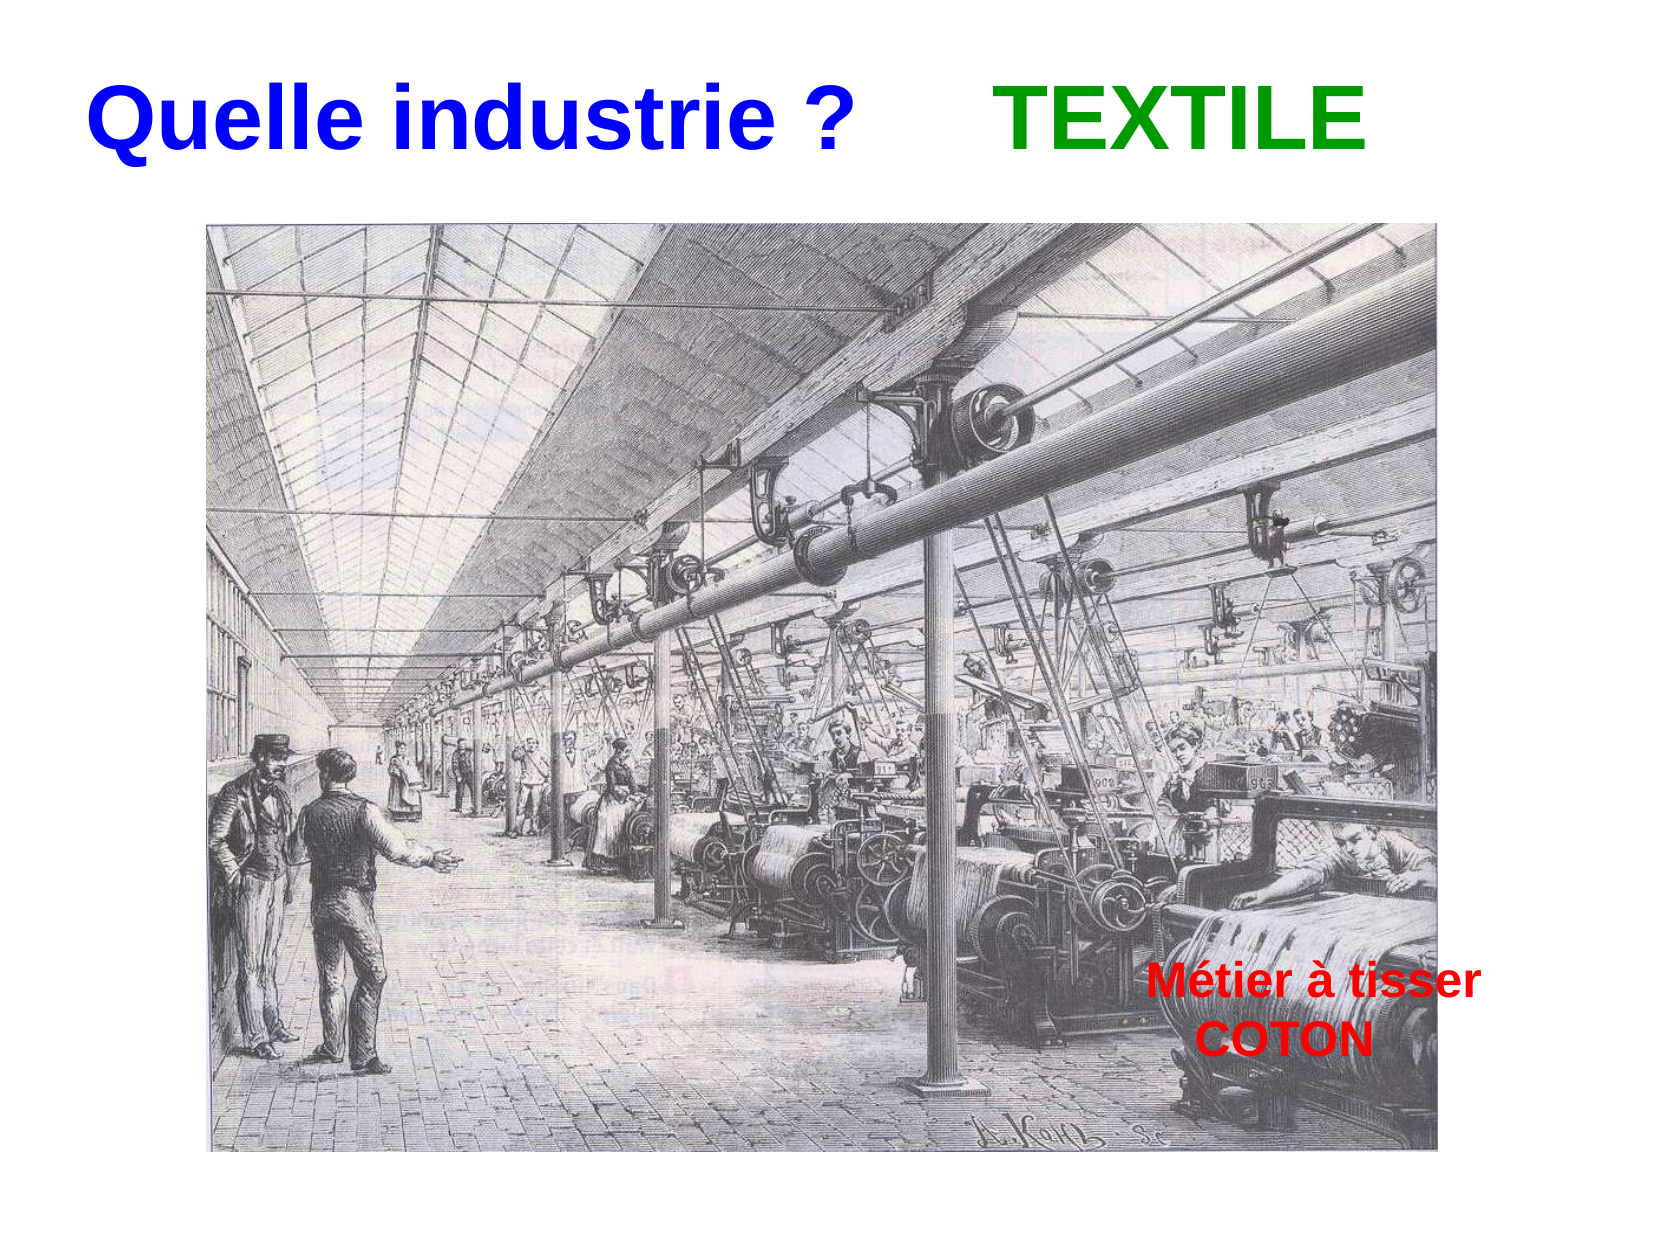

Quelle industrie ?
TEXTILE
Métier à tisser
COTON